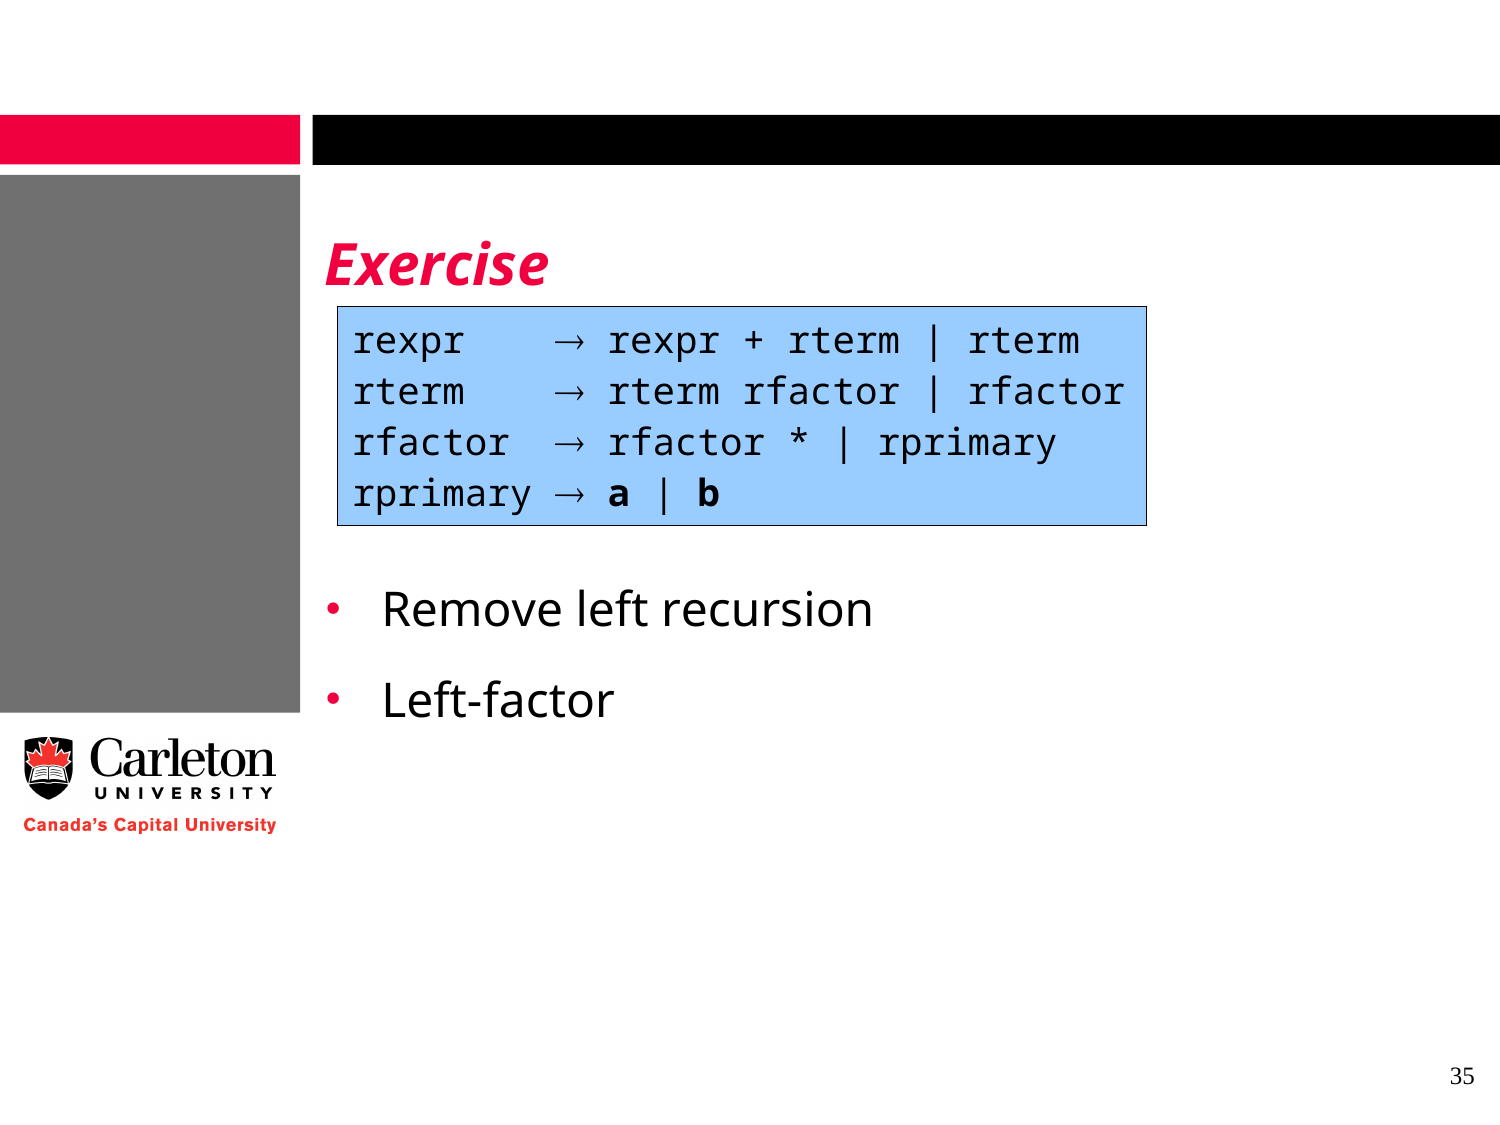

# Exercise
rexpr  rexpr + rterm | rterm
rterm  rterm rfactor | rfactor
rfactor  rfactor * | rprimary
rprimary  a | b
Remove left recursion
Left-factor
35